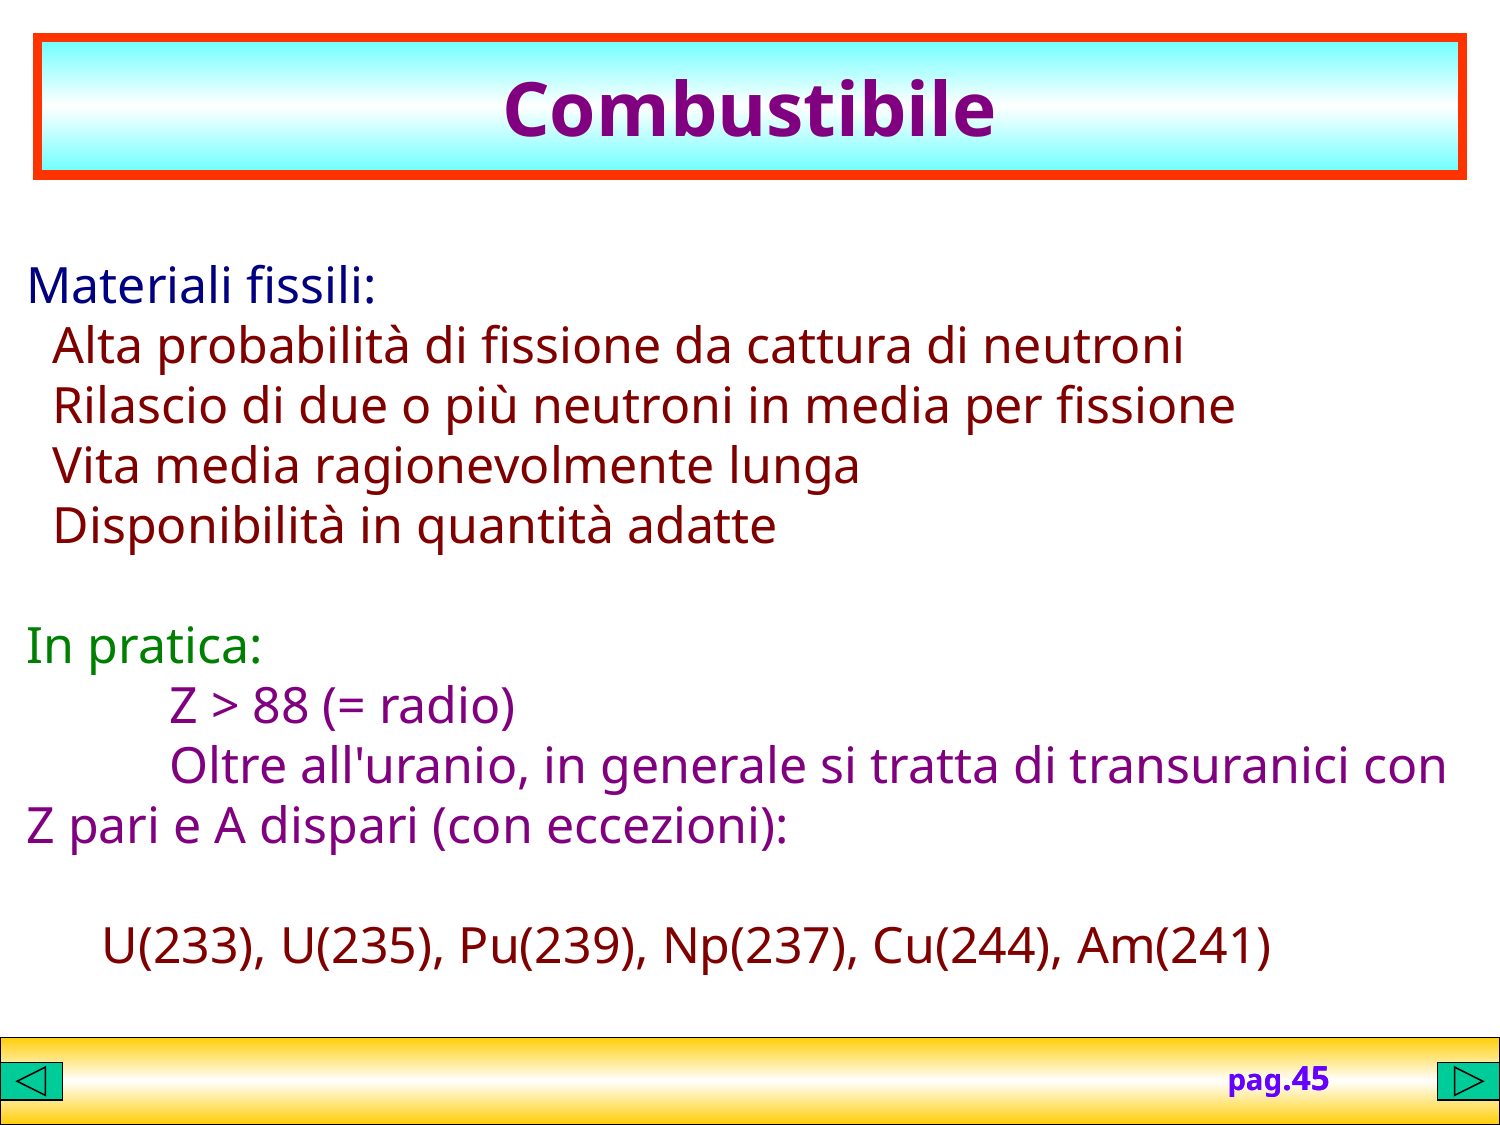

# Combustibile
Materiali fissili:
 Alta probabilità di fissione da cattura di neutroni
 Rilascio di due o più neutroni in media per fissione
 Vita media ragionevolmente lunga
 Disponibilità in quantità adatte
In pratica:
 Z > 88 (= radio)
 Oltre all'uranio, in generale si tratta di transuranici con Z pari e A dispari (con eccezioni):
	U(233), U(235), Pu(239), Np(237), Cu(244), Am(241)
pag.
45